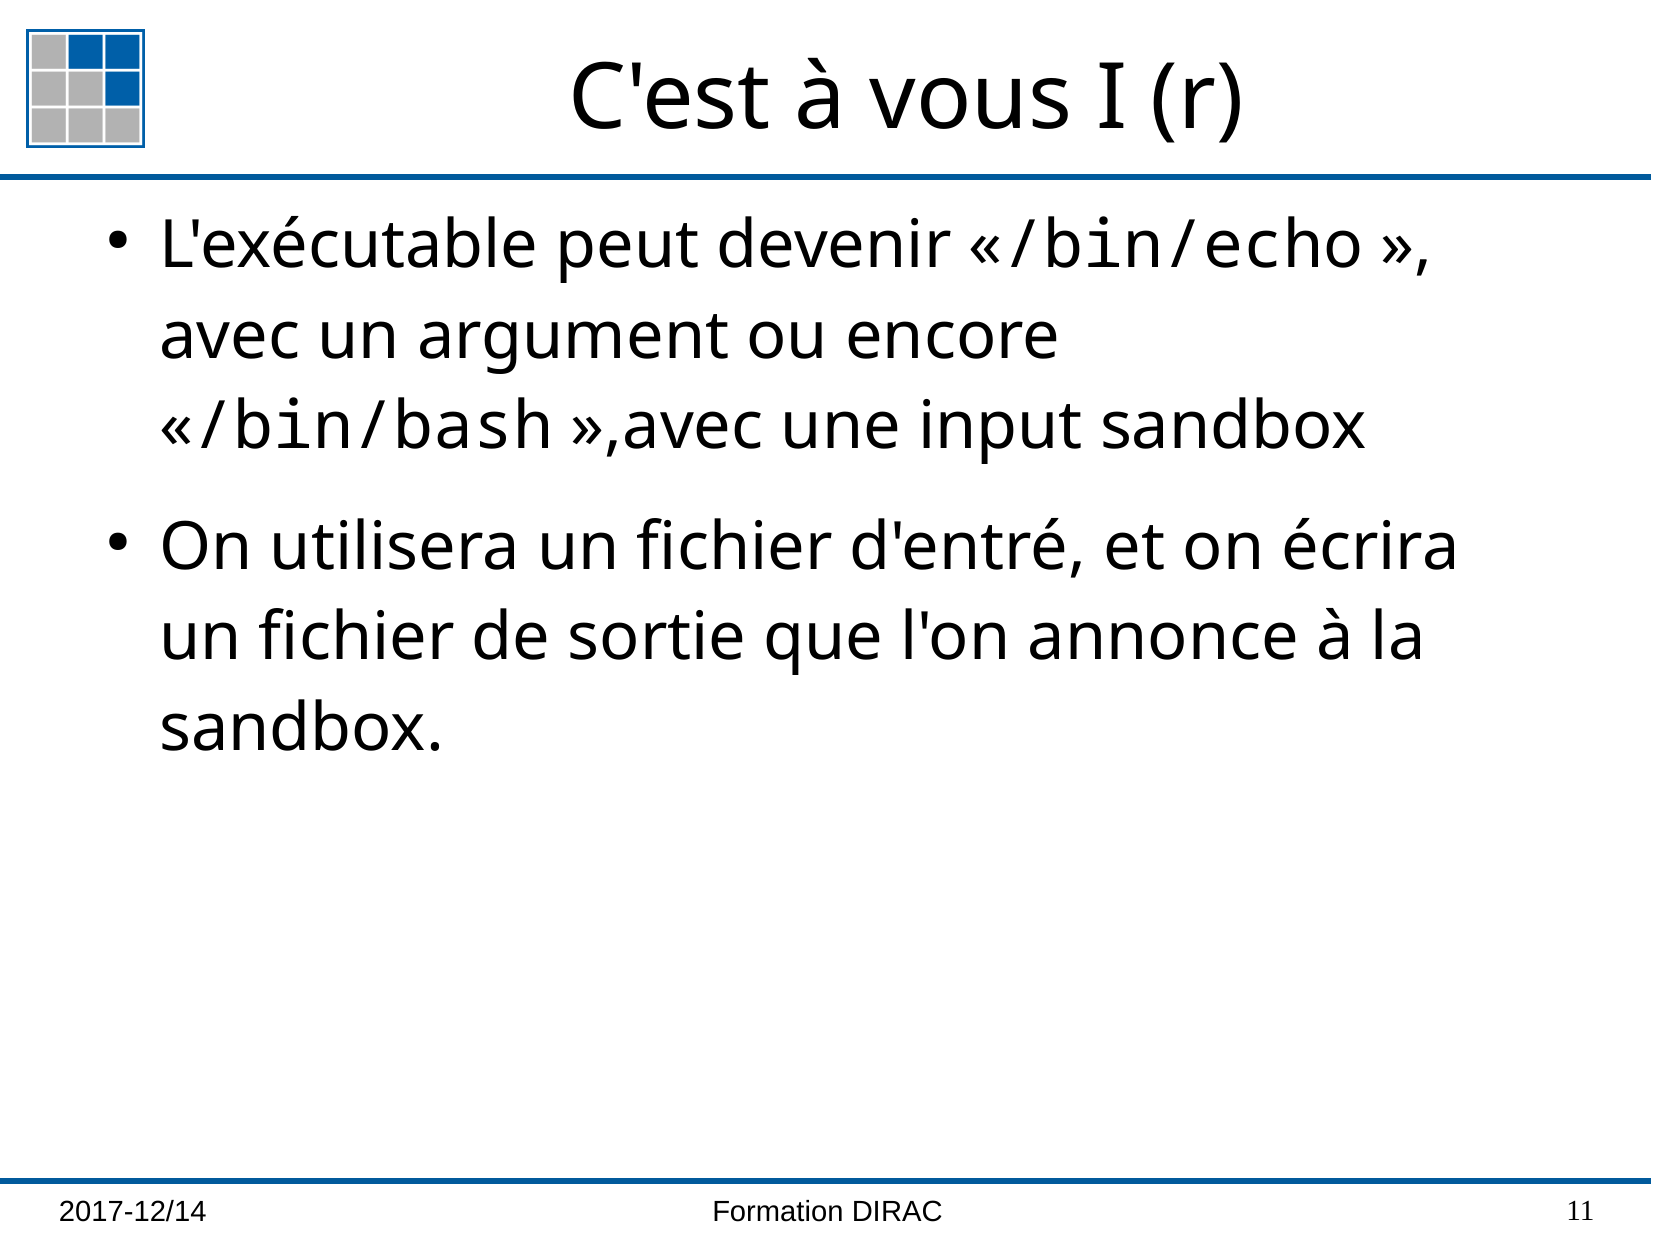

# C'est à vous I (r)
L'exécutable peut devenir «/bin/echo », avec un argument ou encore «/bin/bash »,avec une input sandbox
On utilisera un fichier d'entré, et on écrira un fichier de sortie que l'on annonce à la sandbox.
March 2017
BELLE 2 - LAL